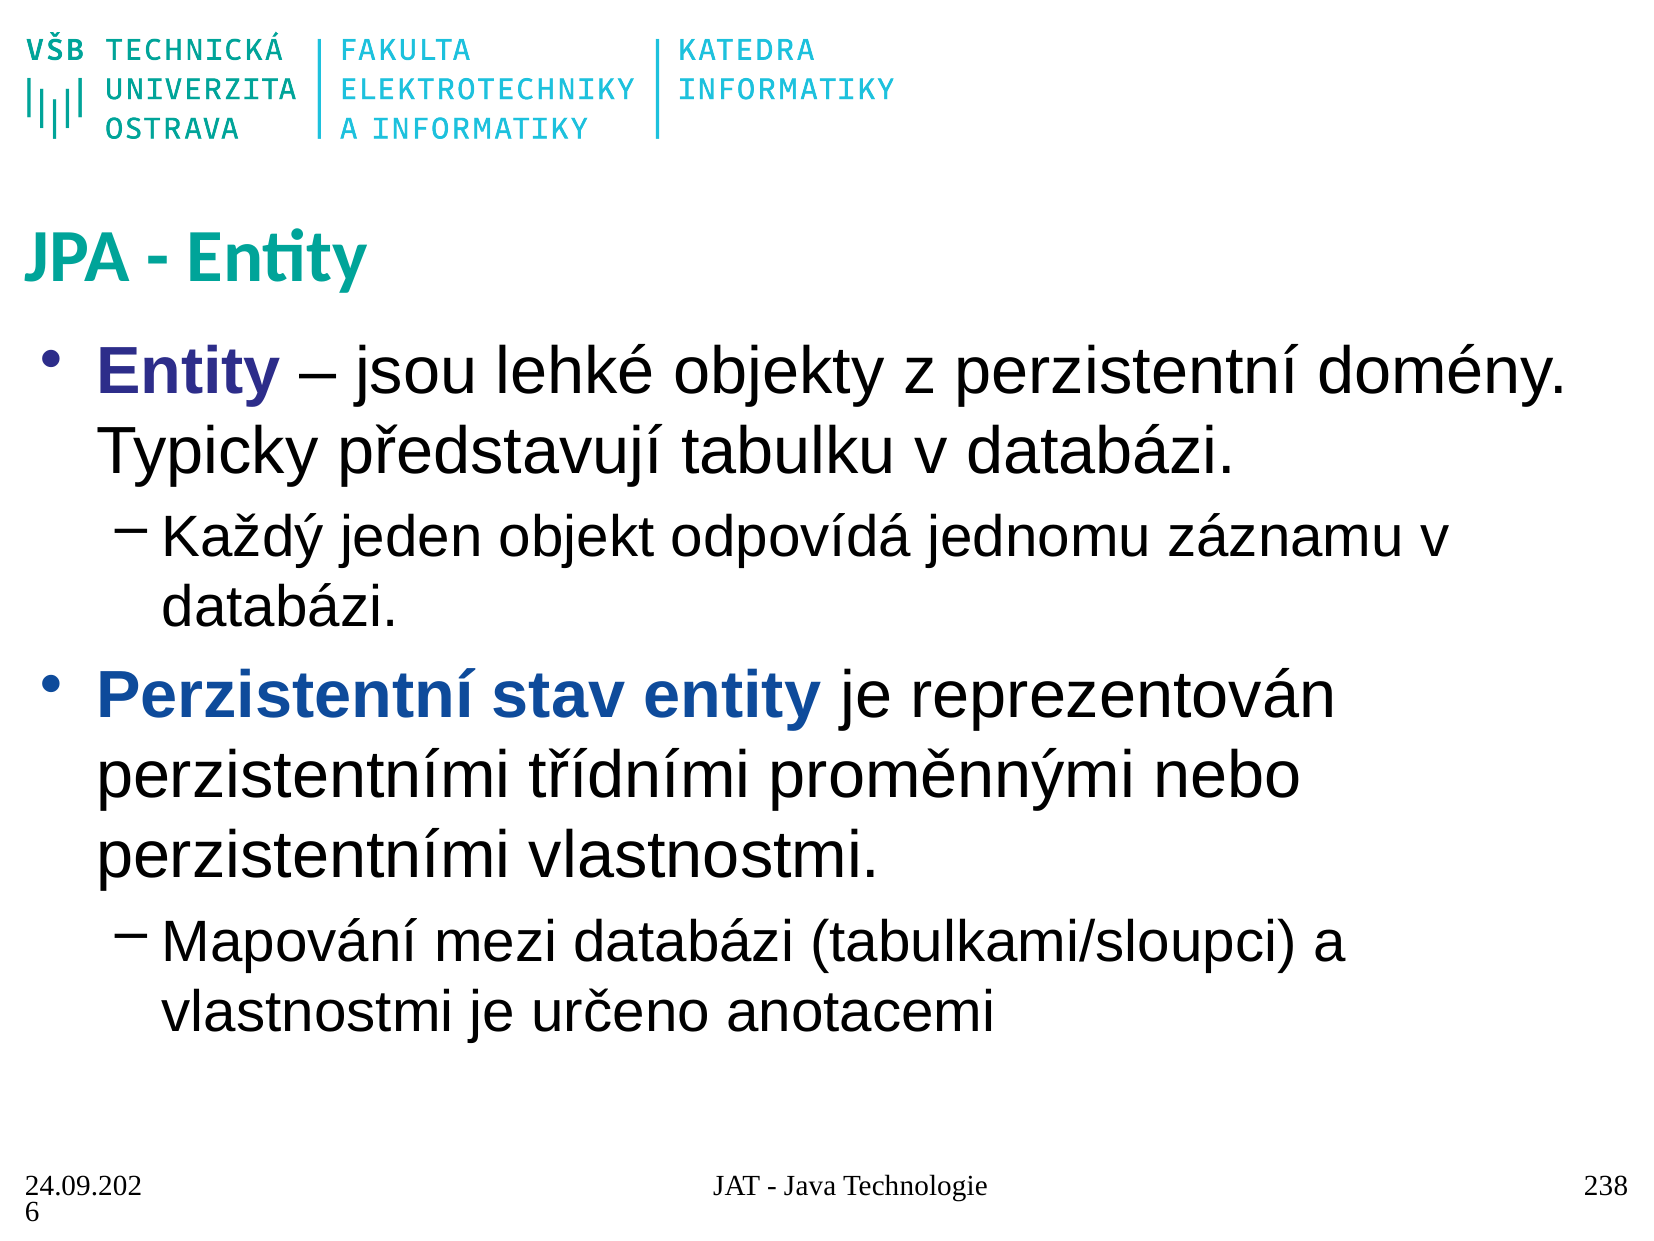

JPA - Entity
# Entity – jsou lehké objekty z perzistentní domény. Typicky představují tabulku v databázi.
Každý jeden objekt odpovídá jednomu záznamu v databázi.
Perzistentní stav entity je reprezentován perzistentními třídními proměnnými nebo perzistentními vlastnostmi.
Mapování mezi databázi (tabulkami/sloupci) a vlastnostmi je určeno anotacemi
JAT - Java Technologie
238